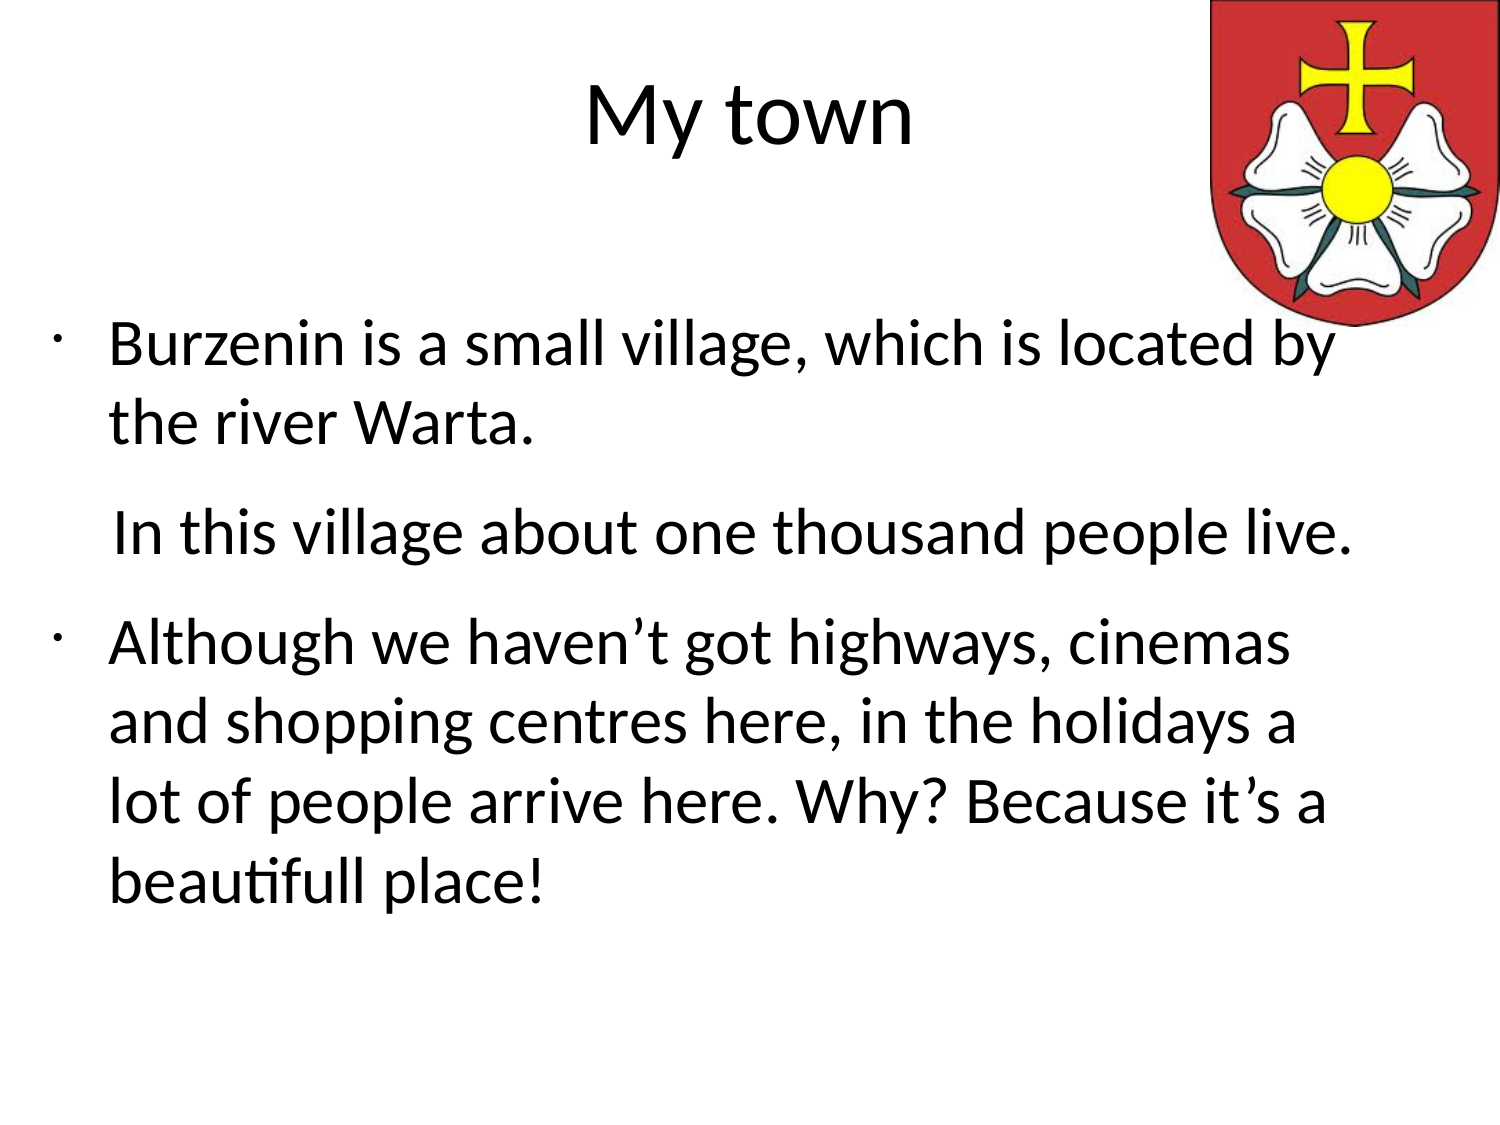

# My town
Burzenin is a small village, which is located by the river Warta.
 In this village about one thousand people live.
Although we haven’t got highways, cinemas and shopping centres here, in the holidays a lot of people arrive here. Why? Because it’s a beautifull place!